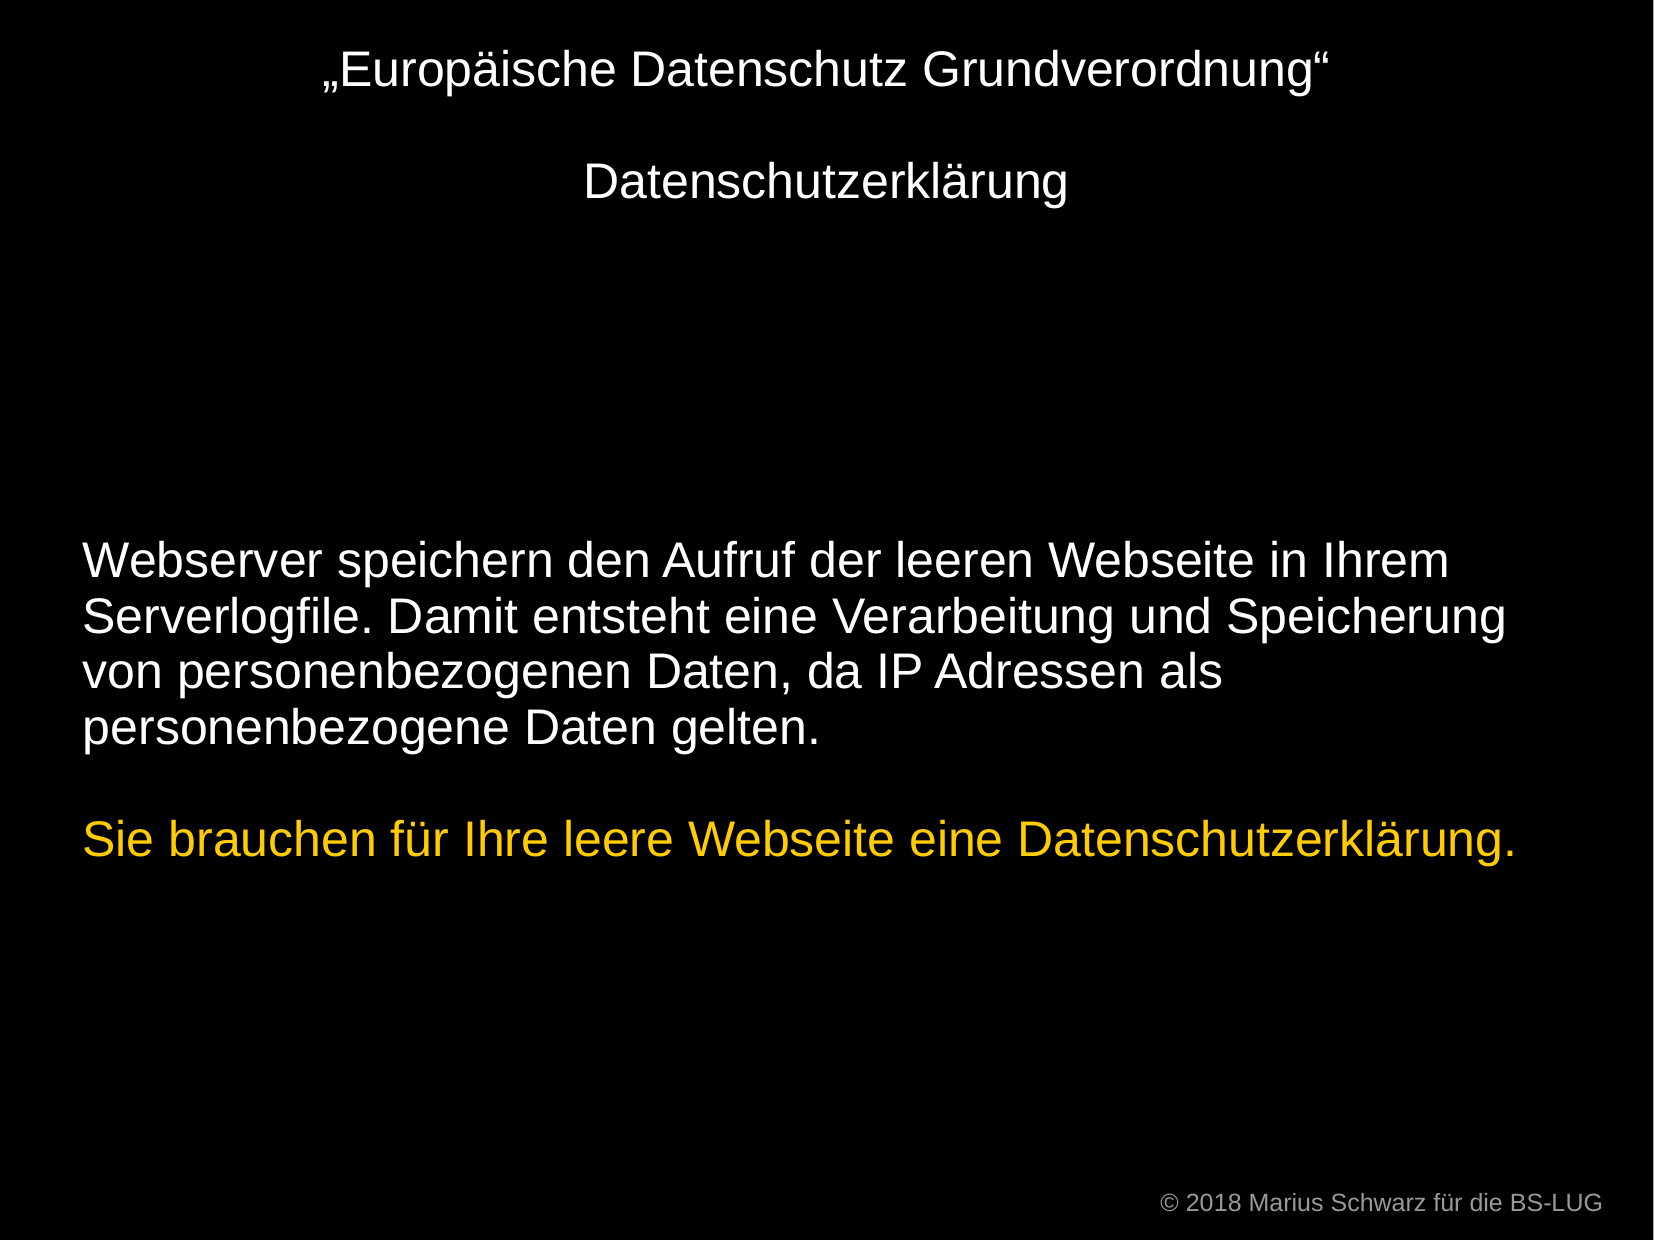

# „Europäische Datenschutz Grundverordnung“ Datenschutzerklärung
Webserver speichern den Aufruf der leeren Webseite in Ihrem Serverlogfile. Damit entsteht eine Verarbeitung und Speicherung von personenbezogenen Daten, da IP Adressen als personenbezogene Daten gelten.
Sie brauchen für Ihre leere Webseite eine Datenschutzerklärung.
© 2018 Marius Schwarz für die BS-LUG